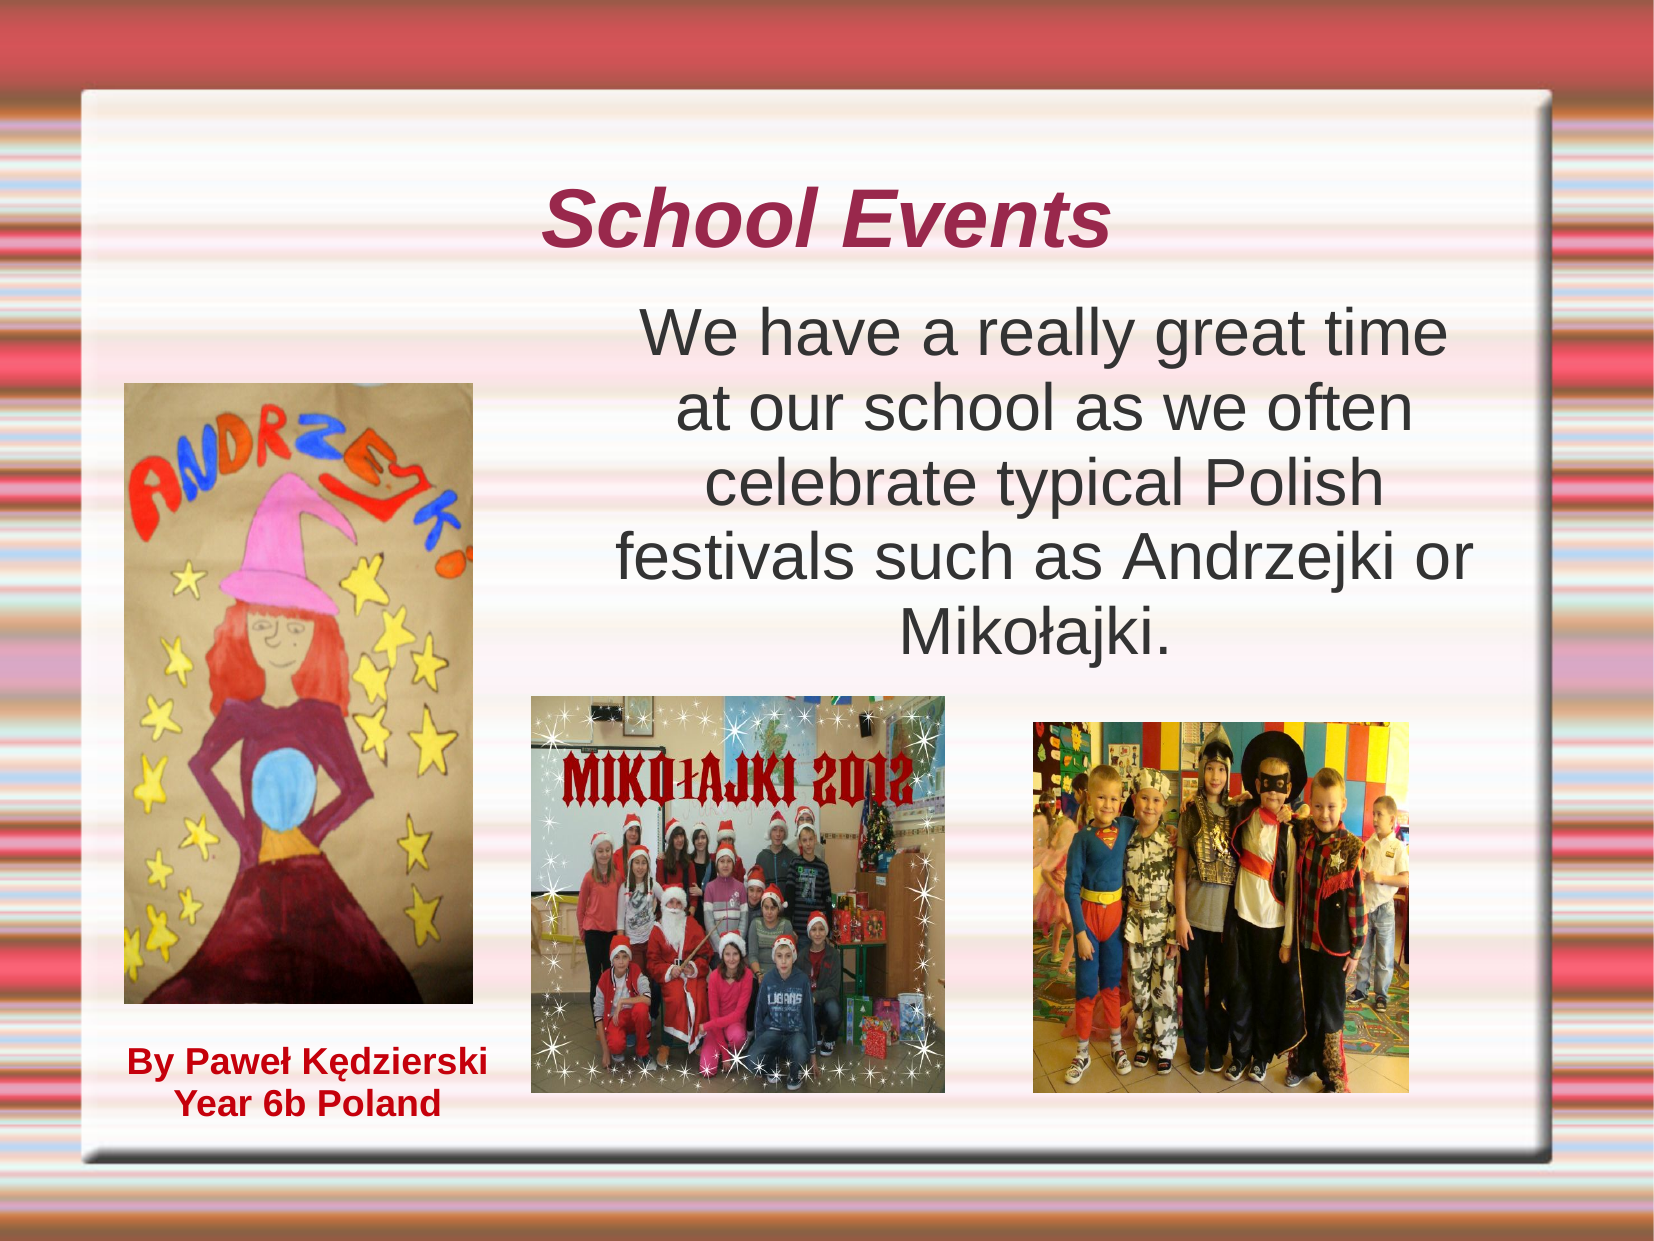

# School Events
We have a really great time at our school as we often celebrate typical Polish festivals such as Andrzejki or Mikołajki.
 By Paweł Kędzierski
Year 6b Poland